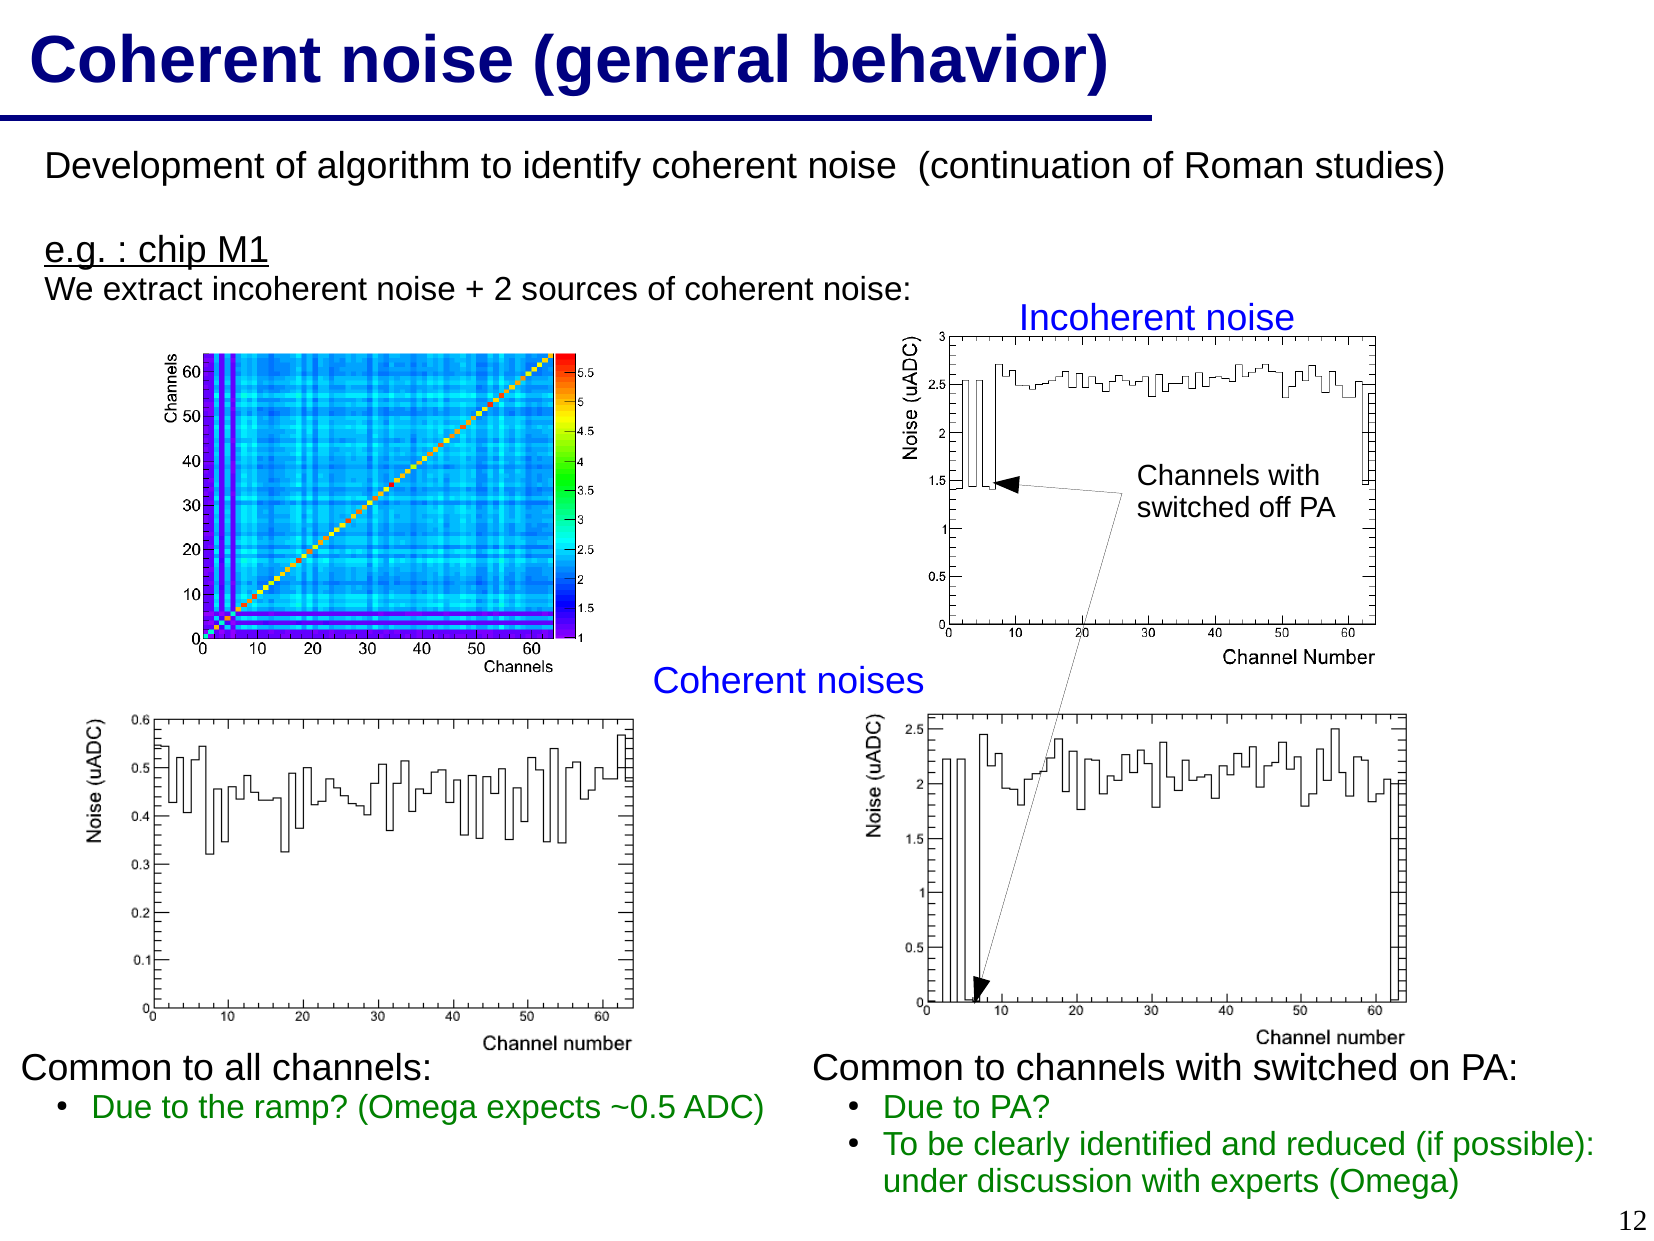

# Coherent noise (general behavior)
Development of algorithm to identify coherent noise (continuation of Roman studies)
e.g. : chip M1
We extract incoherent noise + 2 sources of coherent noise:
Incoherent noise
Channels with switched off PA
Coherent noises
Common to all channels:
Due to the ramp? (Omega expects ~0.5 ADC)
Common to channels with switched on PA:
Due to PA?
To be clearly identified and reduced (if possible): under discussion with experts (Omega)
12